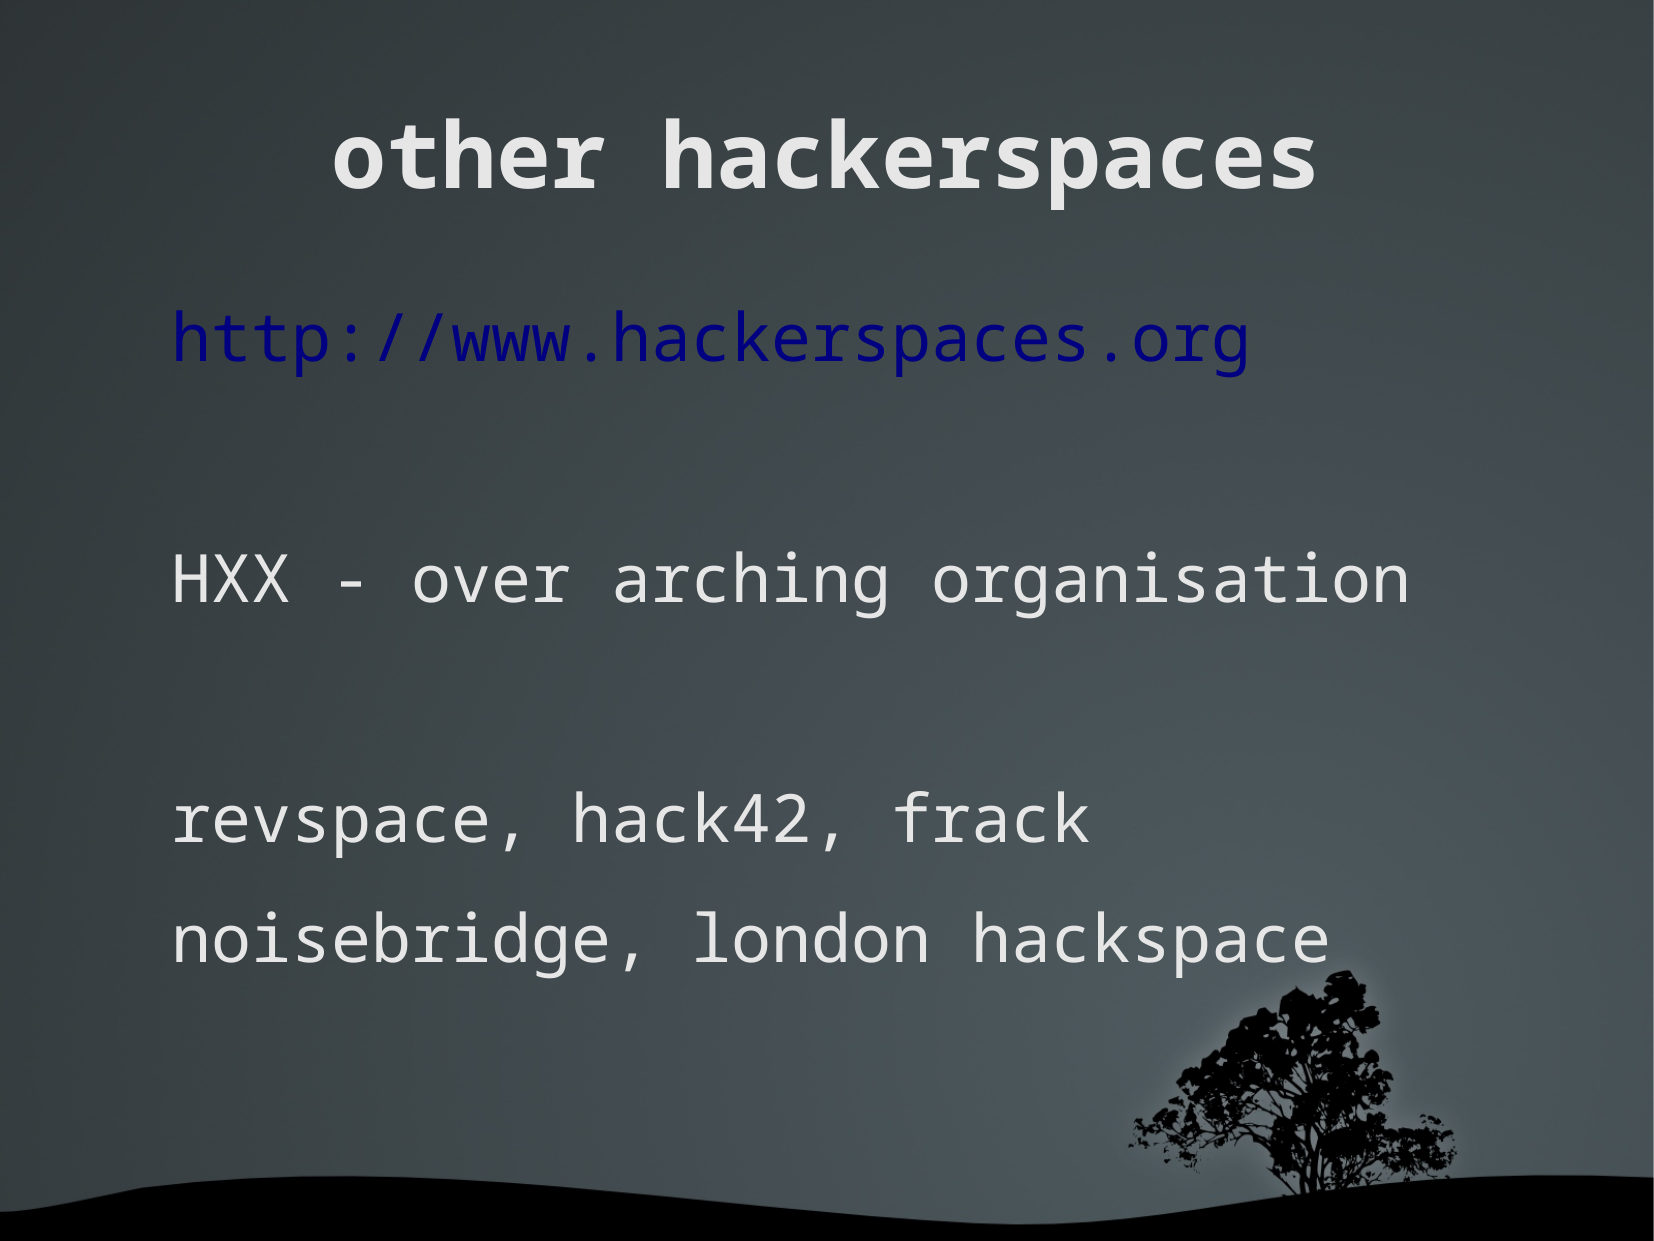

# other hackerspaces
http://www.hackerspaces.org
HXX - over arching organisation
revspace, hack42, frack
noisebridge, london hackspace